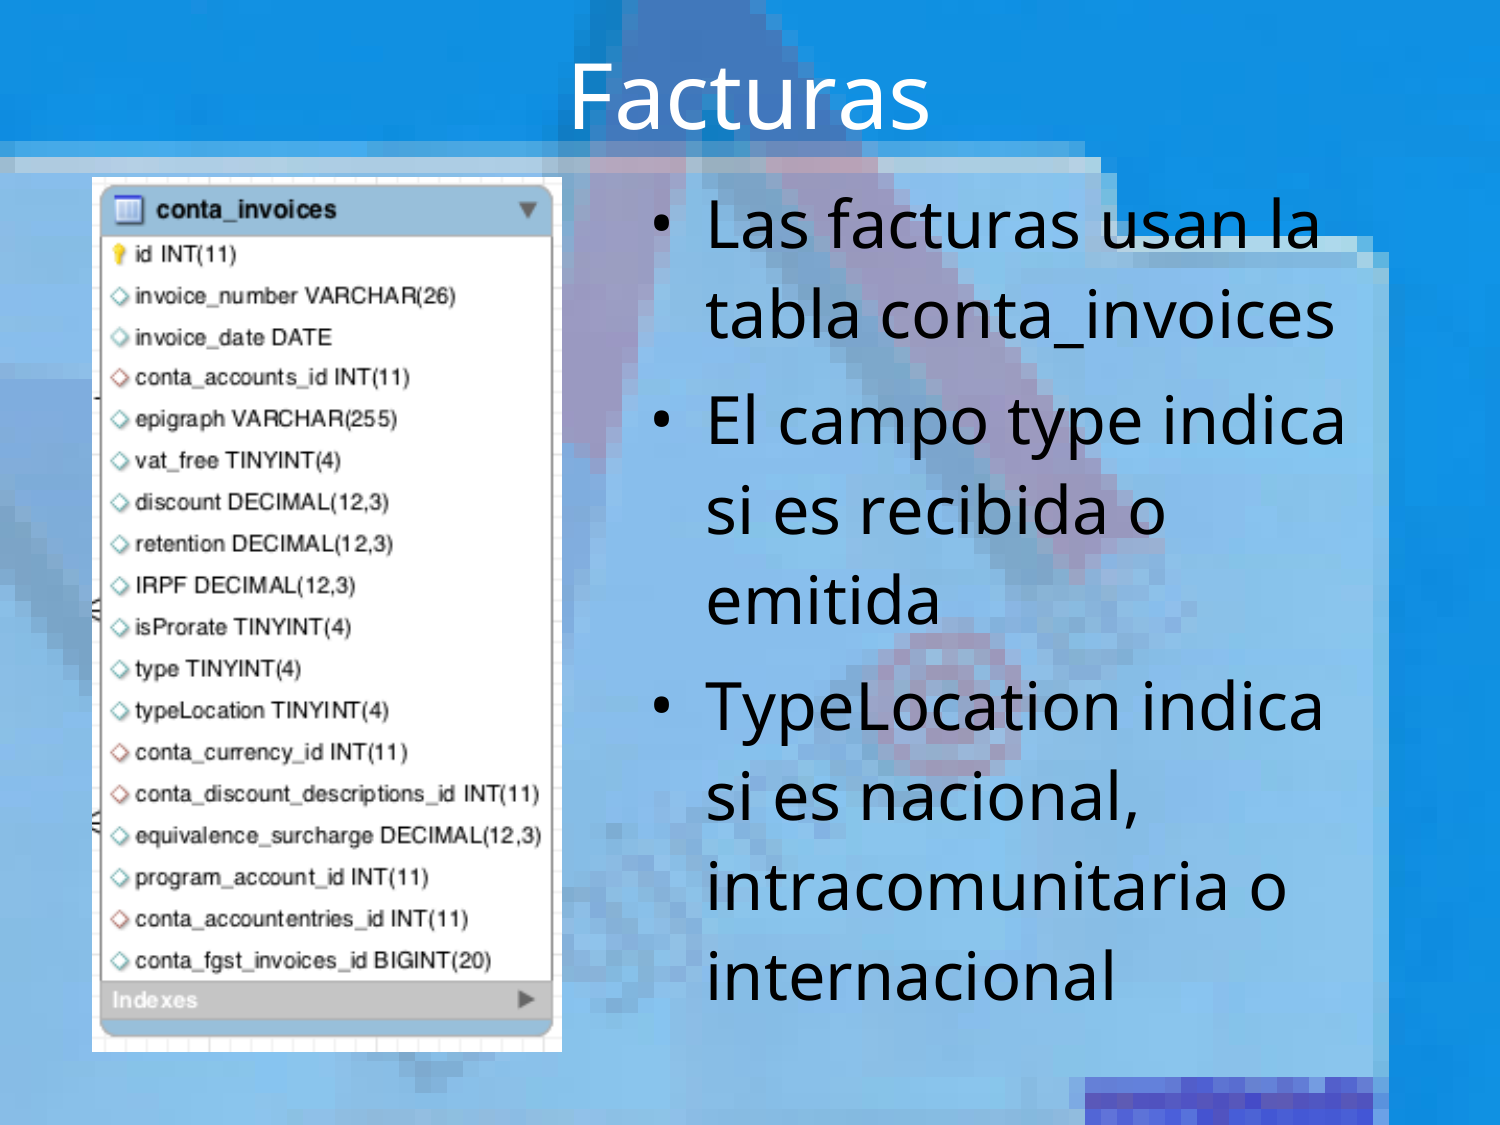

# Facturas
Las facturas usan la tabla conta_invoices
El campo type indica si es recibida o emitida
TypeLocation indica si es nacional, intracomunitaria o internacional